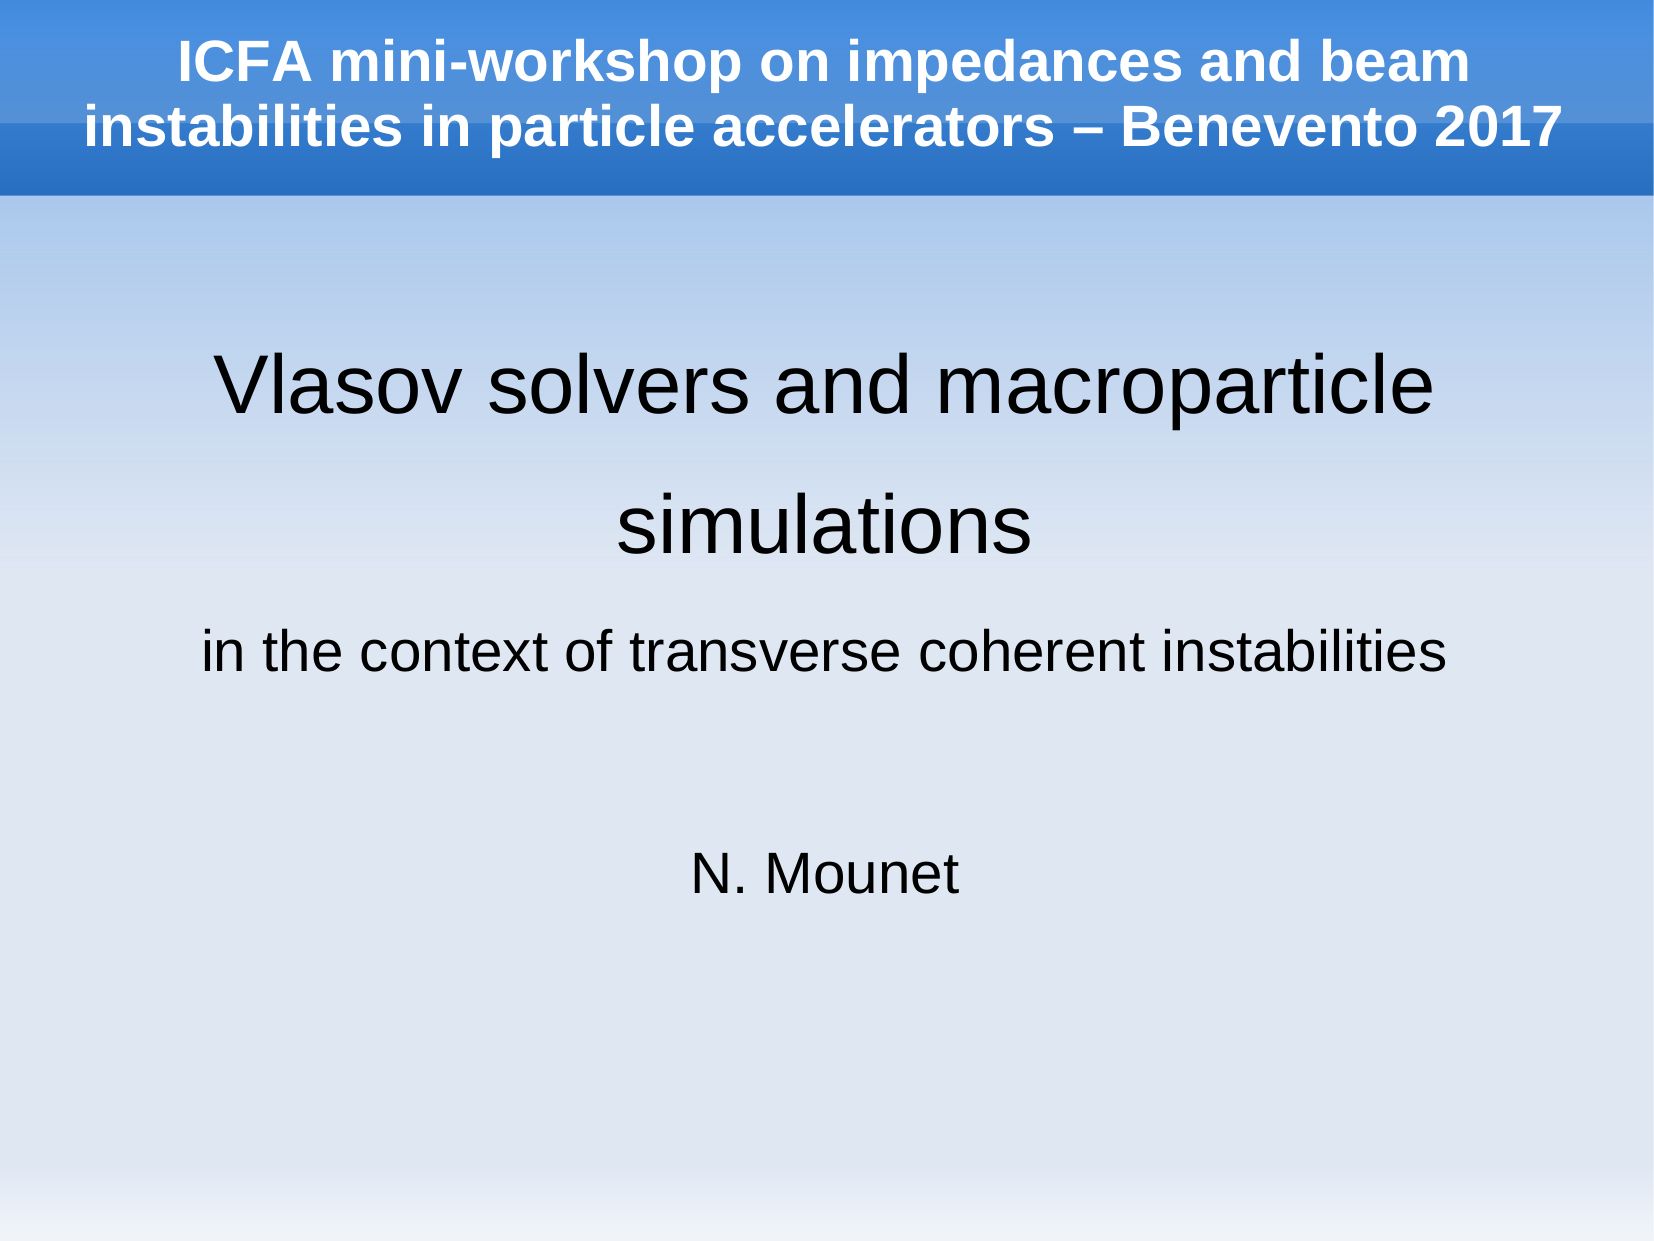

# ICFA mini-workshop on impedances and beam instabilities in particle accelerators – Benevento 2017
Vlasov solvers and macroparticle simulations
in the context of transverse coherent instabilities
N. Mounet